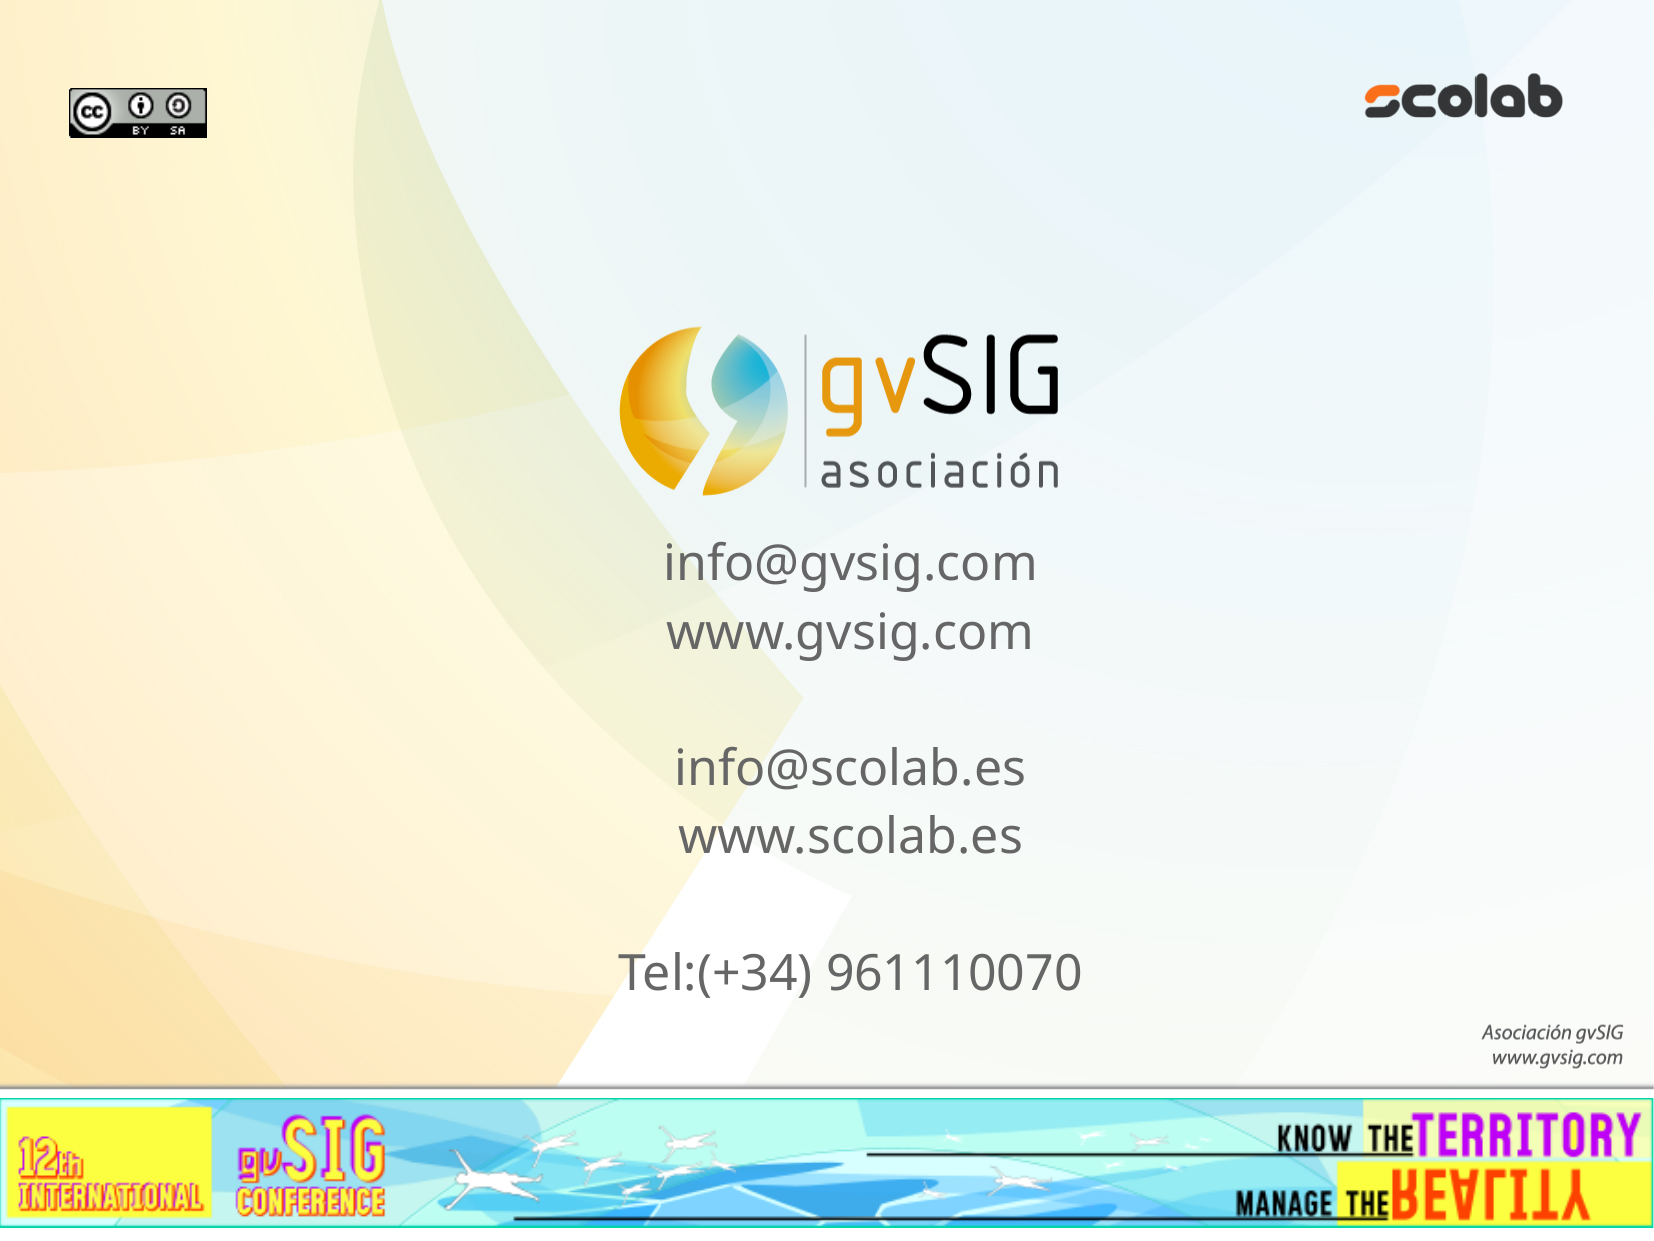

# info@gvsig.com www.gvsig.com info@scolab.es www.scolab.es Tel:(+34) 961110070